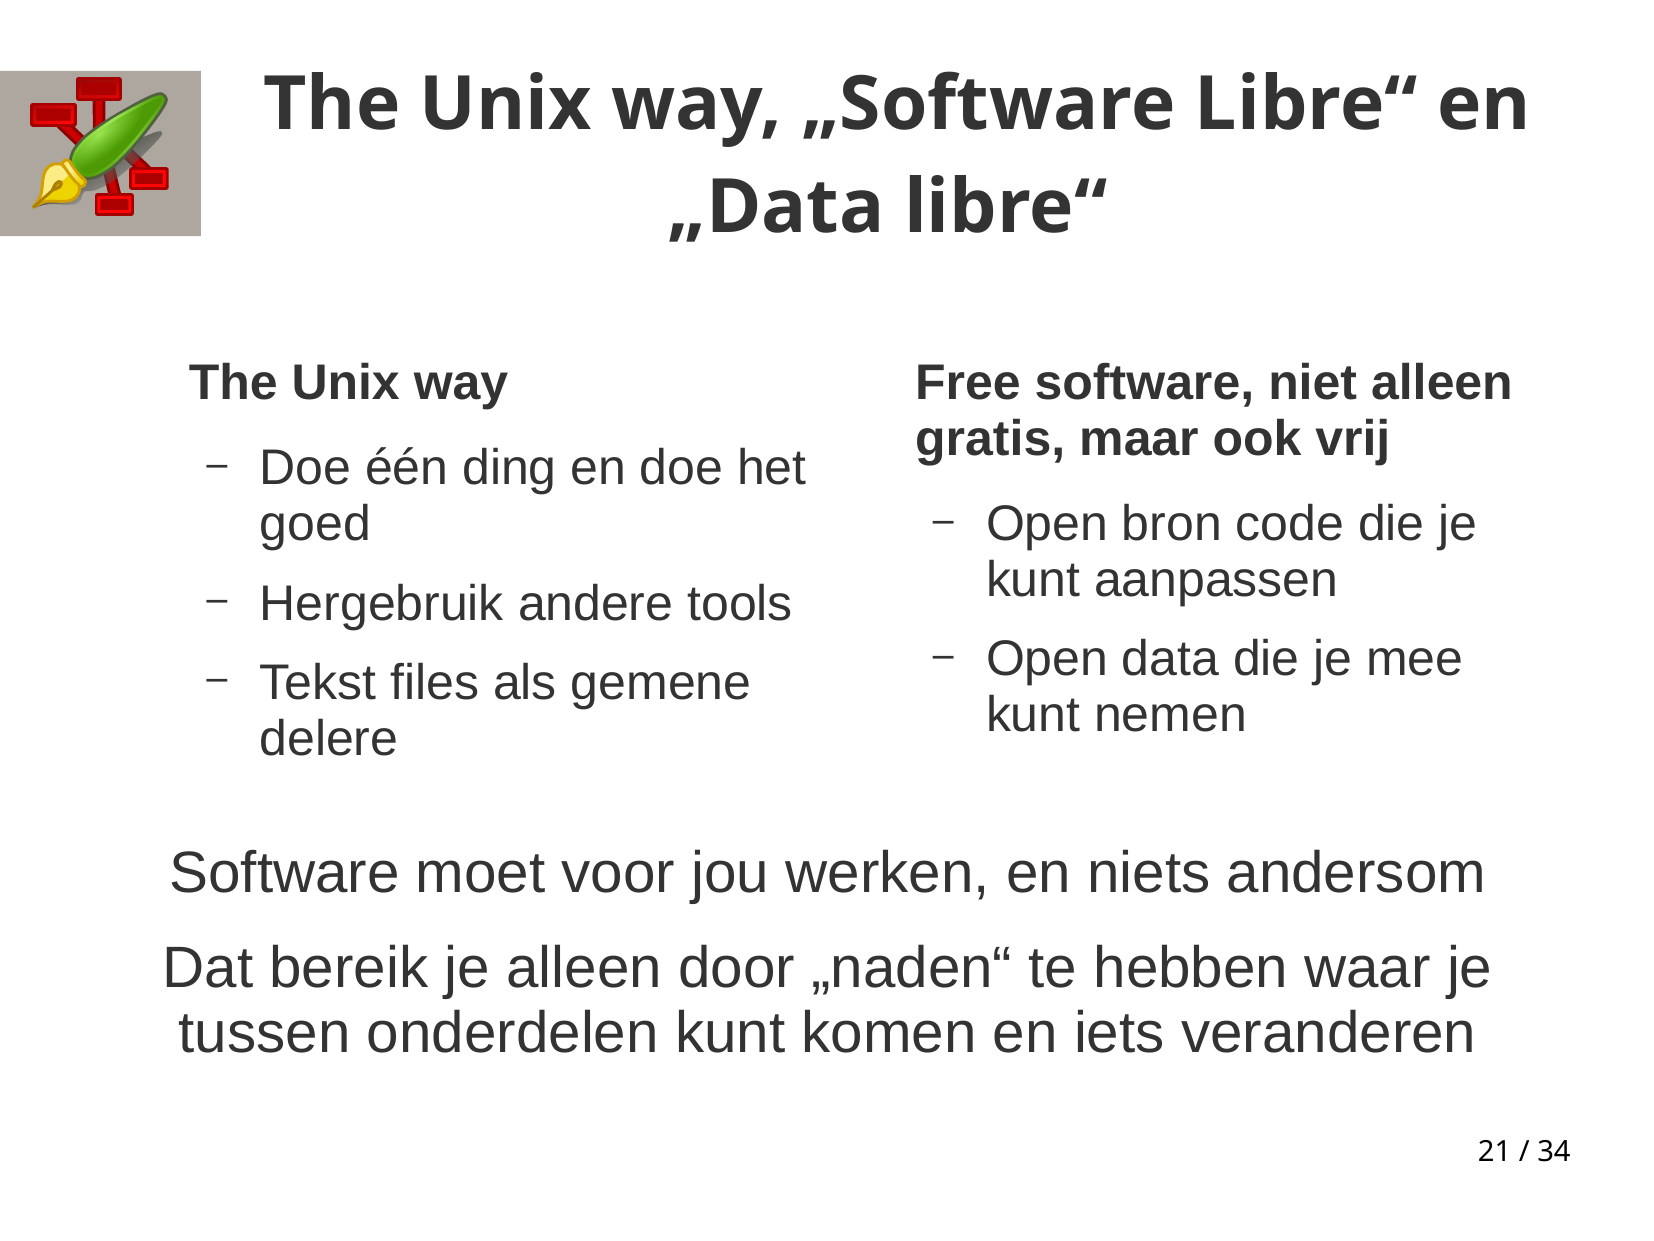

# The Unix way, „Software Libre“ en „Data libre“
The Unix way
Doe één ding en doe het goed
Hergebruik andere tools
Tekst files als gemene delere
Free software, niet alleen gratis, maar ook vrij
Open bron code die je kunt aanpassen
Open data die je mee kunt nemen
Software moet voor jou werken, en niets andersom
Dat bereik je alleen door „naden“ te hebben waar je tussen onderdelen kunt komen en iets veranderen
21